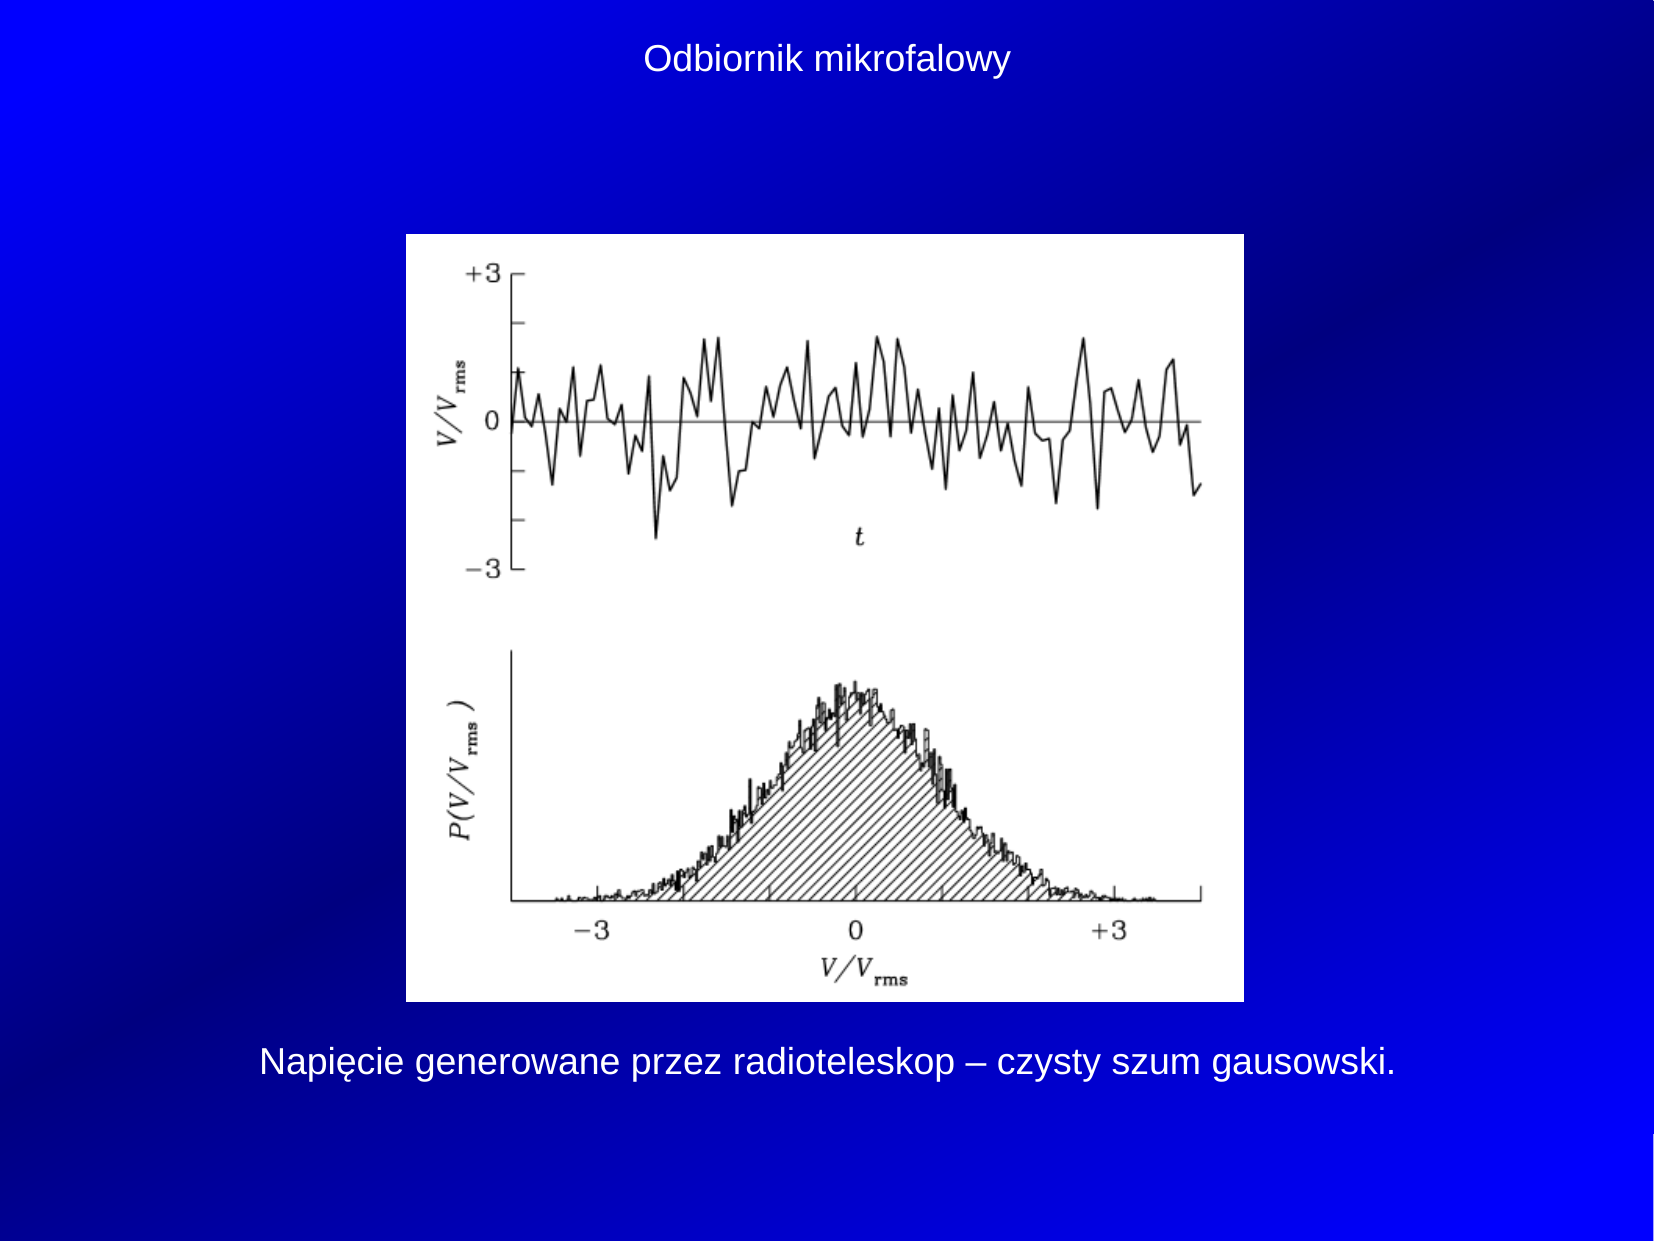

Odbiornik mikrofalowy
Napięcie generowane przez radioteleskop – czysty szum gausowski.